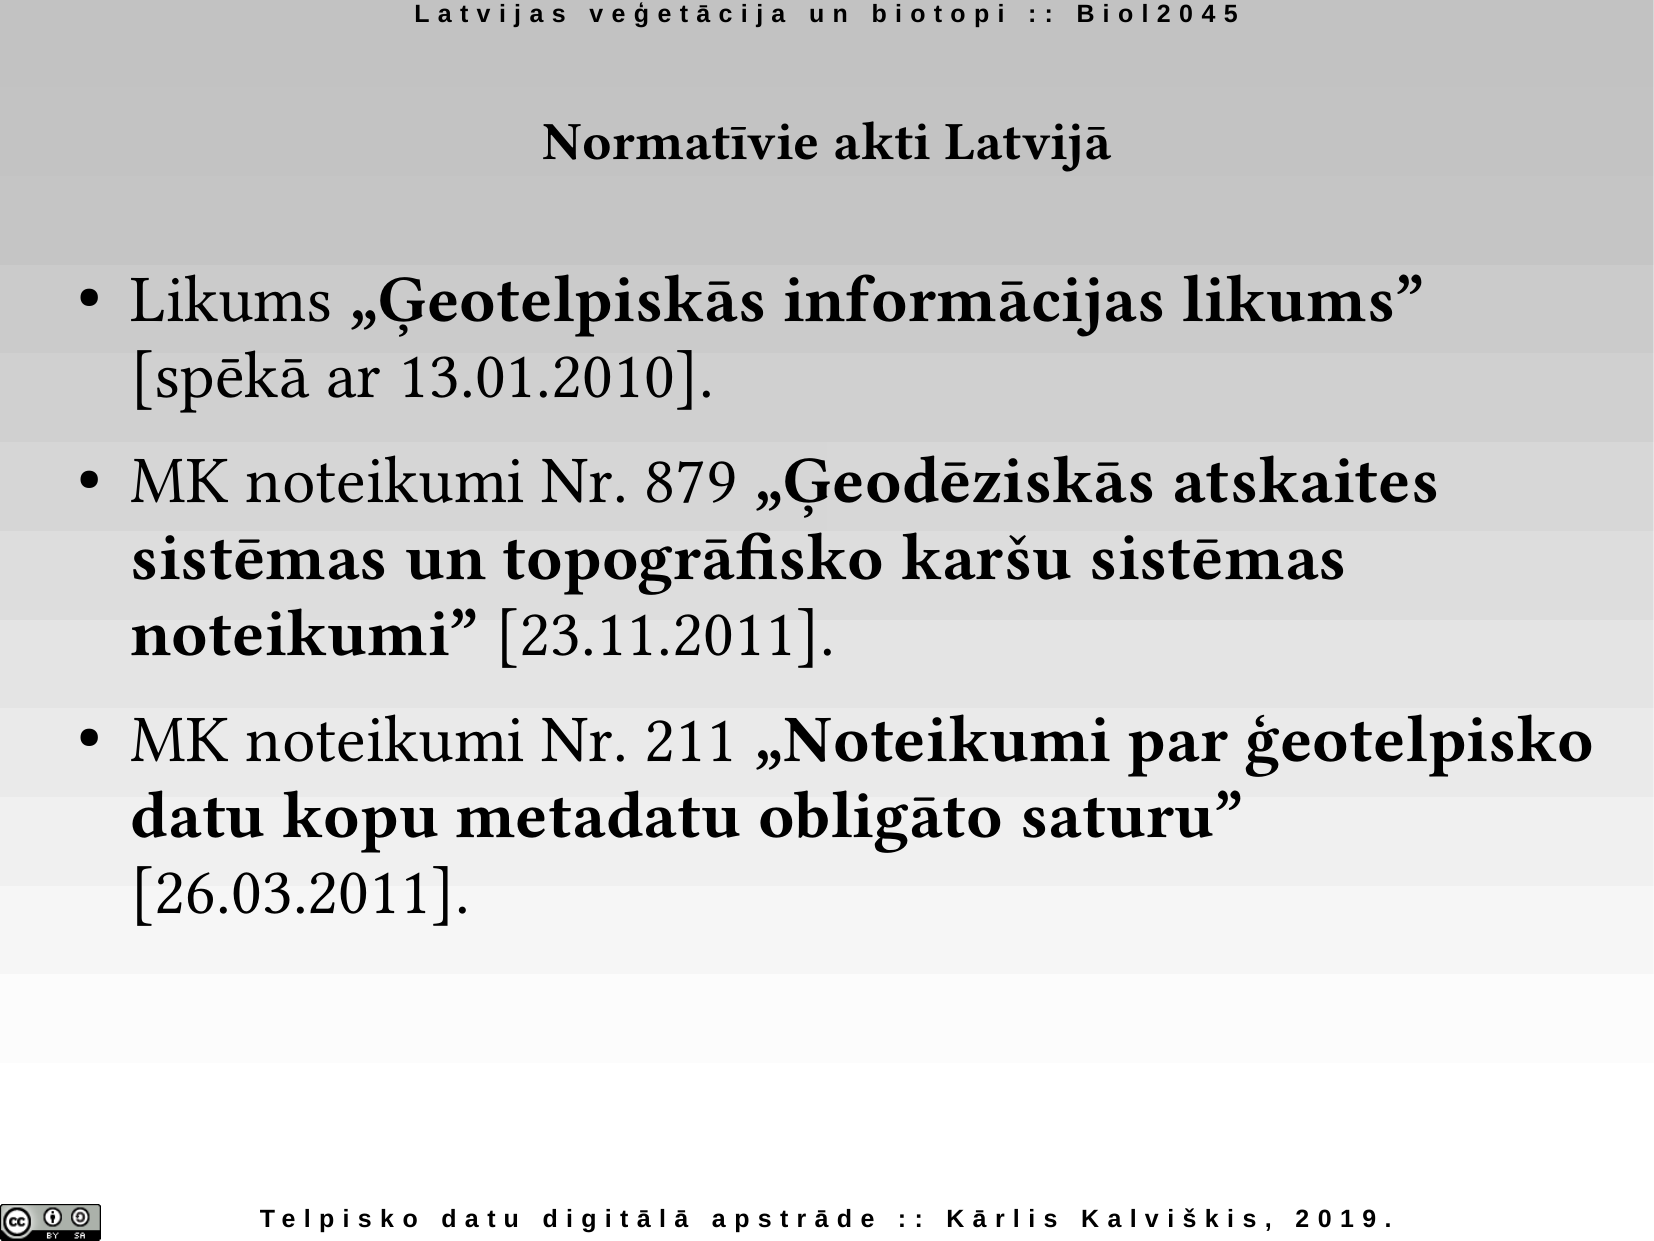

# Normatīvie akti Latvijā
Likums „Ģeotelpiskās informācijas likums” [spēkā ar 13.01.2010].
MK noteikumi Nr. 879 „Ģeodēziskās atskaites sistēmas un topogrāfisko karšu sistēmas noteikumi” [23.11.2011].
MK noteikumi Nr. 211 „Noteikumi par ģeotelpisko datu kopu metadatu obligāto saturu” [26.03.2011].